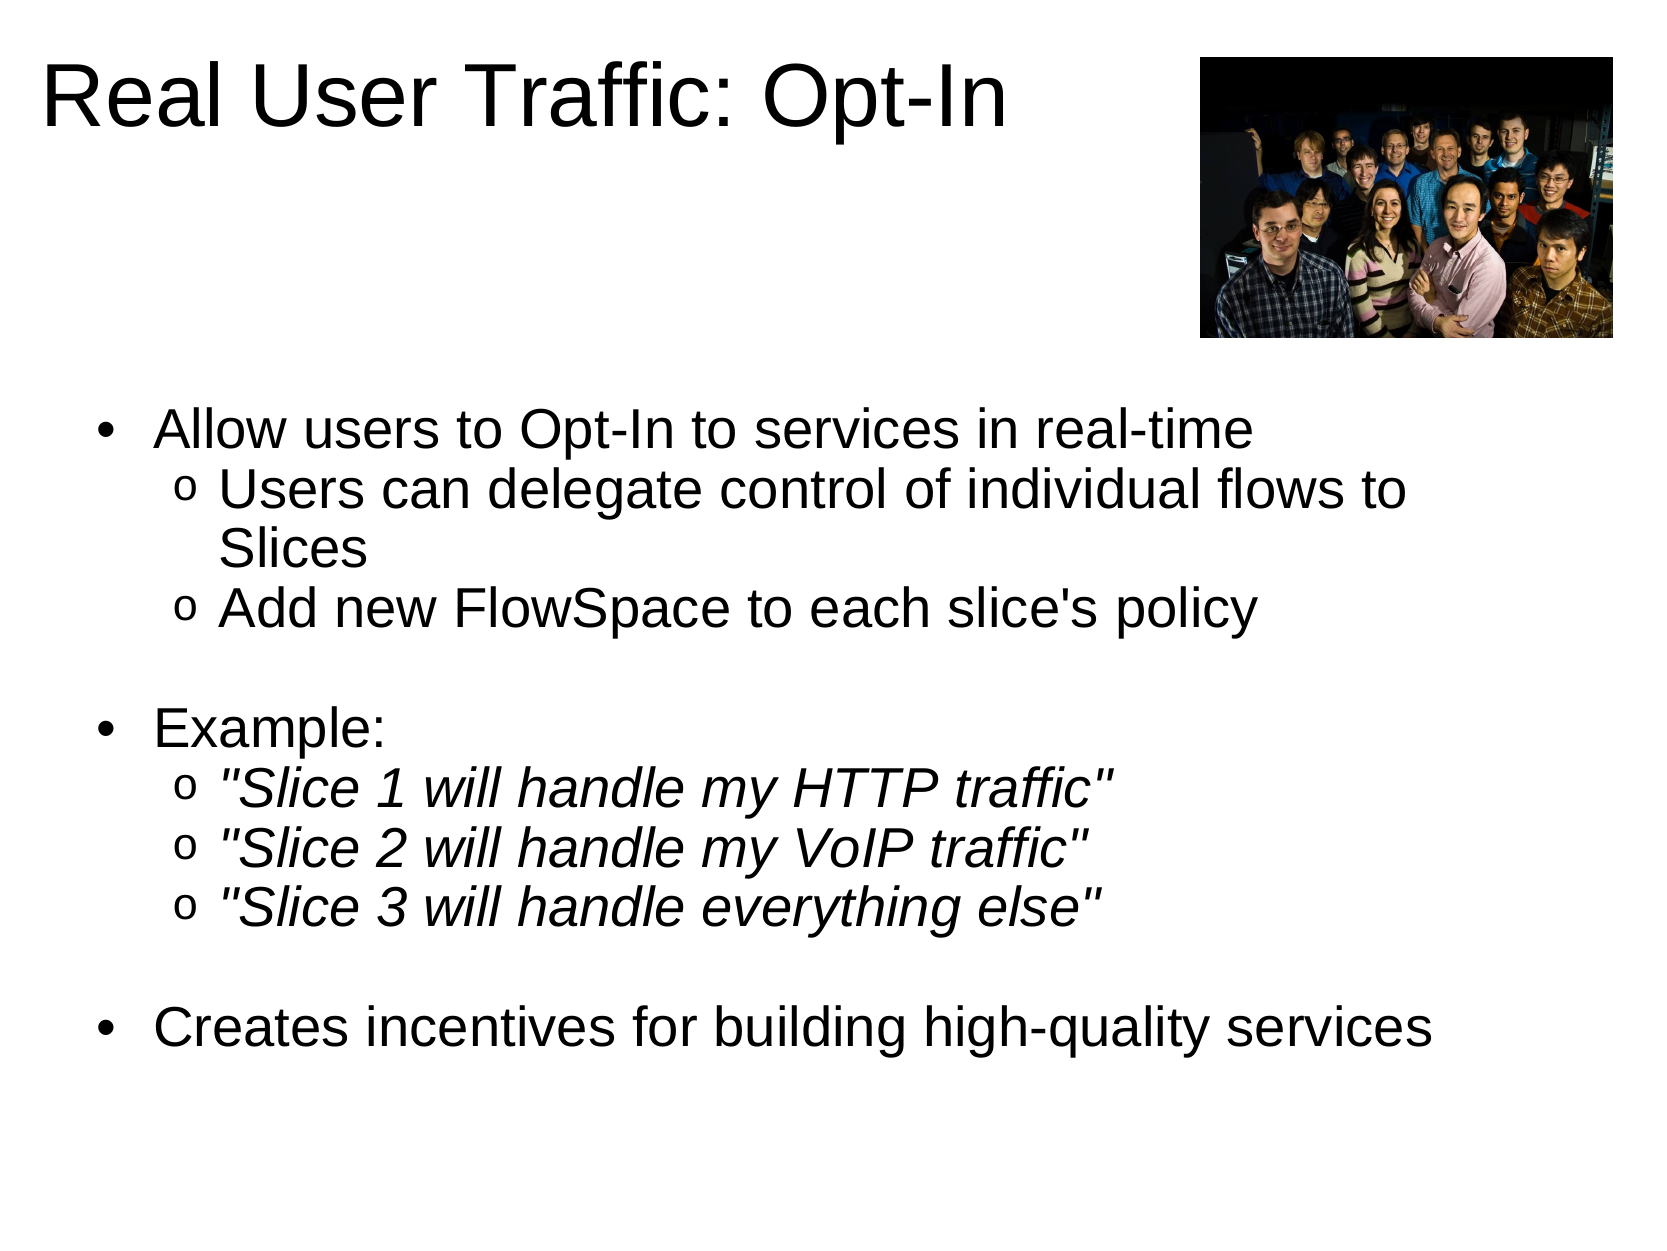

# Real User Traffic: Opt-In
Allow users to Opt-In to services in real-time
Users can delegate control of individual flows to Slices
Add new FlowSpace to each slice's policy
Example:
"Slice 1 will handle my HTTP traffic"
"Slice 2 will handle my VoIP traffic"
"Slice 3 will handle everything else"
Creates incentives for building high-quality services